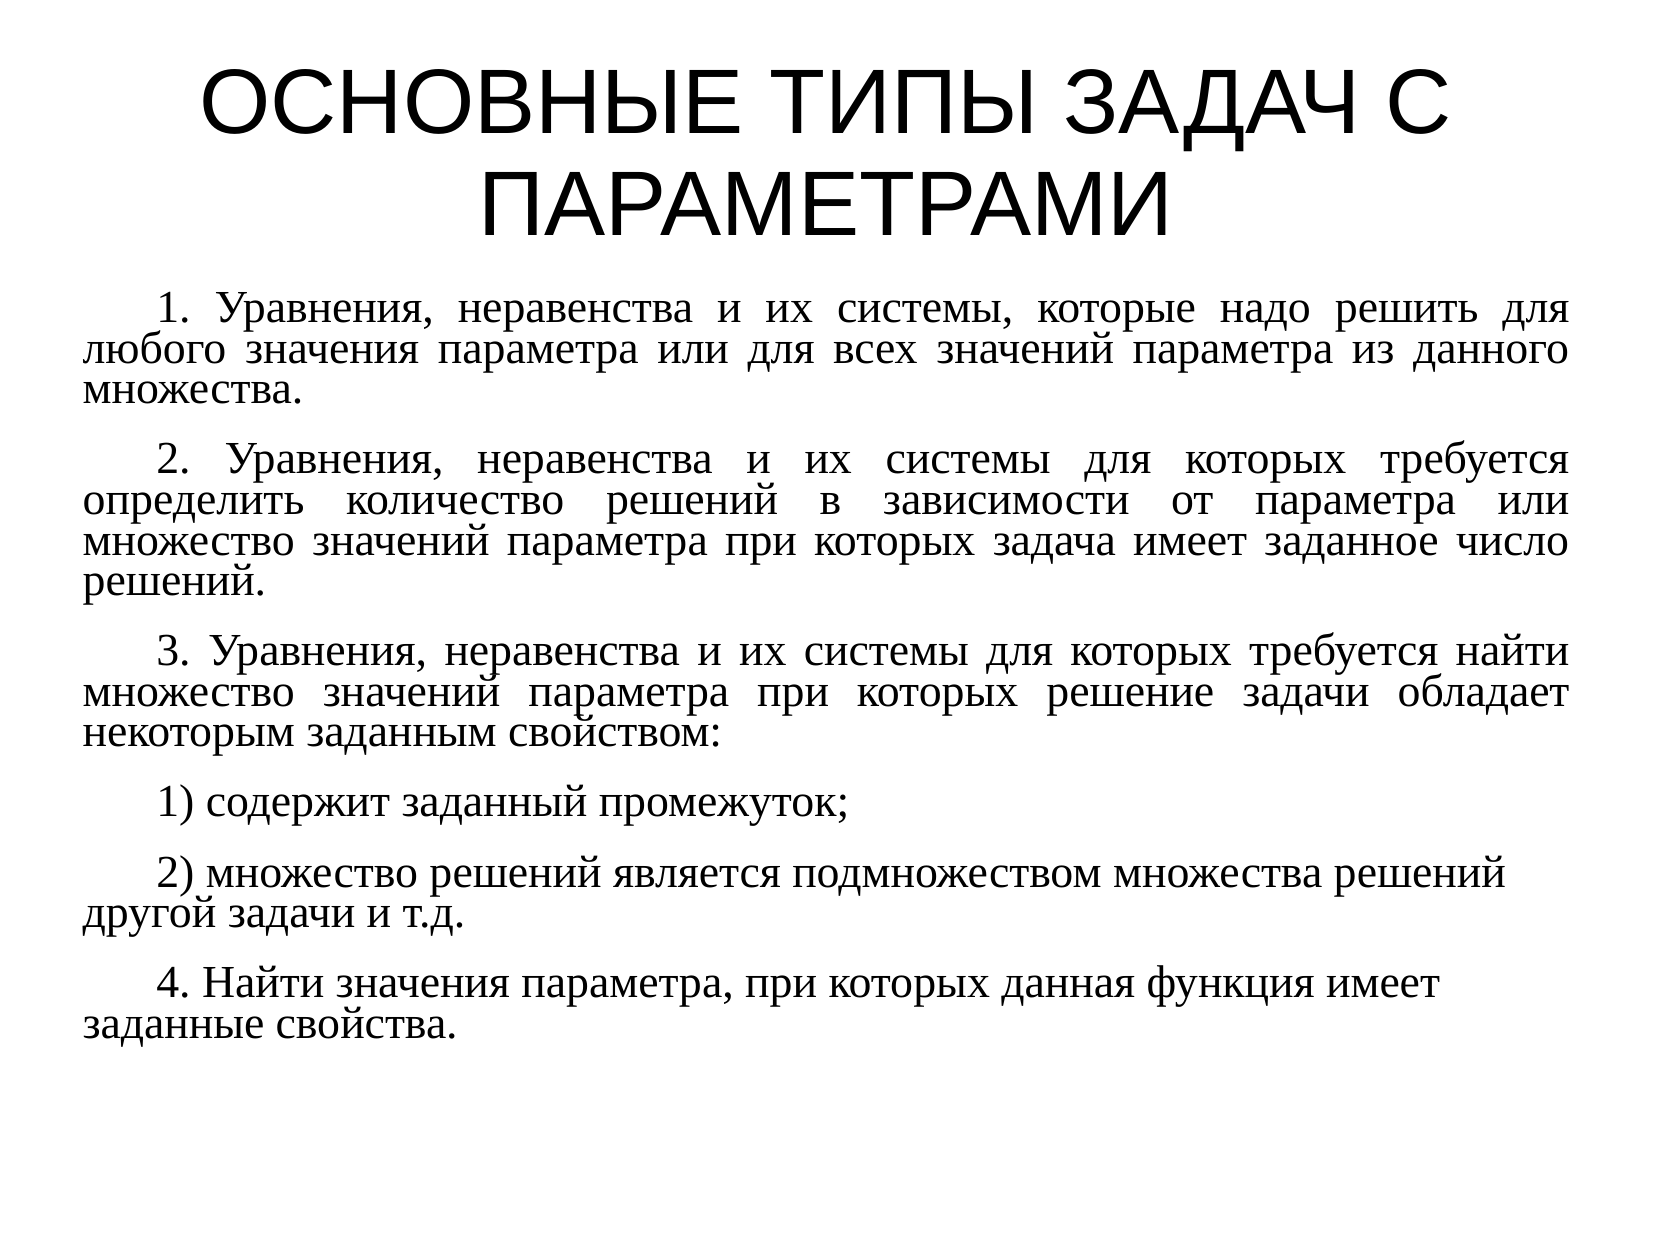

# ОСНОВНЫЕ ТИПЫ ЗАДАЧ С ПАРАМЕТРАМИ
1. Уравнения, неравенства и их системы, которые надо решить для любого значения параметра или для всех значений параметра из данного множества.
2. Уравнения, неравенства и их системы для которых требуется определить количество решений в зависимости от параметра или множество значений параметра при которых задача имеет заданное число решений.
3. Уравнения, неравенства и их системы для которых требуется найти множество значений параметра при которых решение задачи обладает некоторым заданным свойством:
1) содержит заданный промежуток;
2) множество решений является подмножеством множества решений другой задачи и т.д.
4. Найти значения параметра, при которых данная функция имеет заданные свойства.